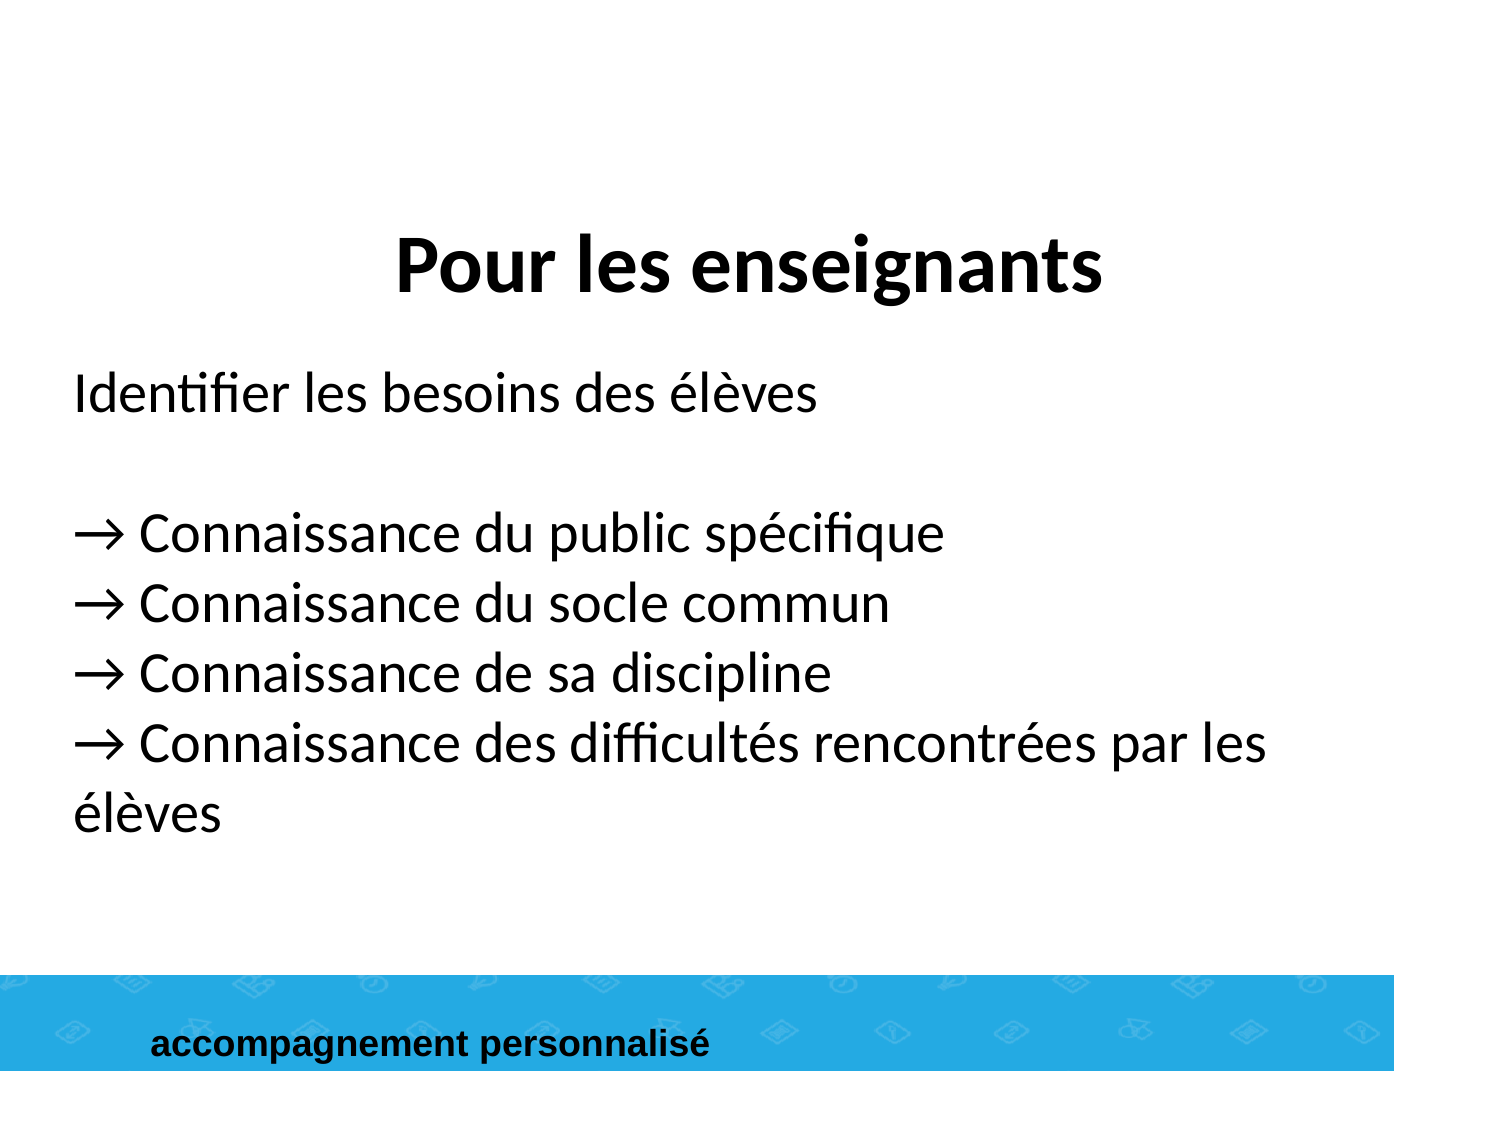

# Pour les enseignants
Identifier les besoins des élèves
→ Connaissance du public spécifique
→ Connaissance du socle commun
→ Connaissance de sa discipline
→ Connaissance des difficultés rencontrées par les élèves
accompagnement personnalisé